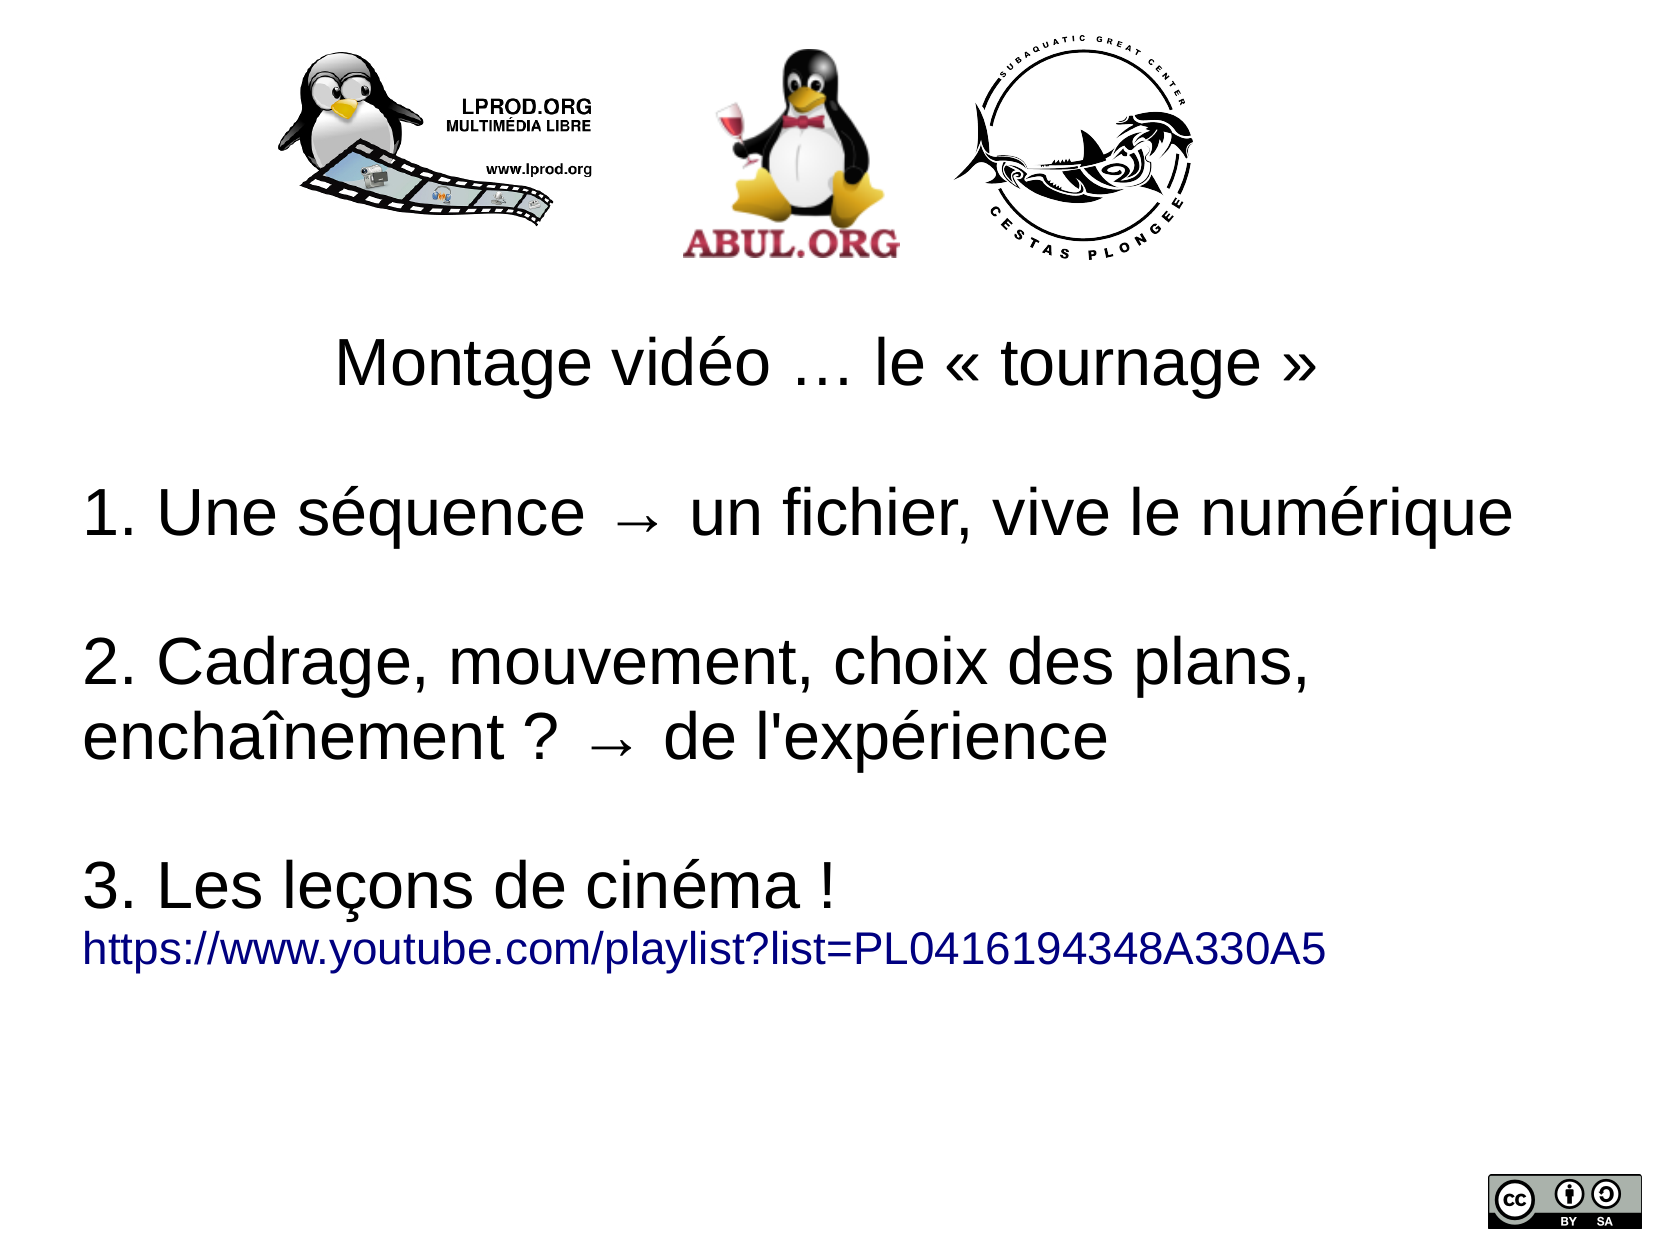

# Montage vidéo … le « tournage »
1. Une séquence → un fichier, vive le numérique
2. Cadrage, mouvement, choix des plans, enchaînement ? → de l'expérience
3. Les leçons de cinéma !
https://www.youtube.com/playlist?list=PL0416194348A330A5